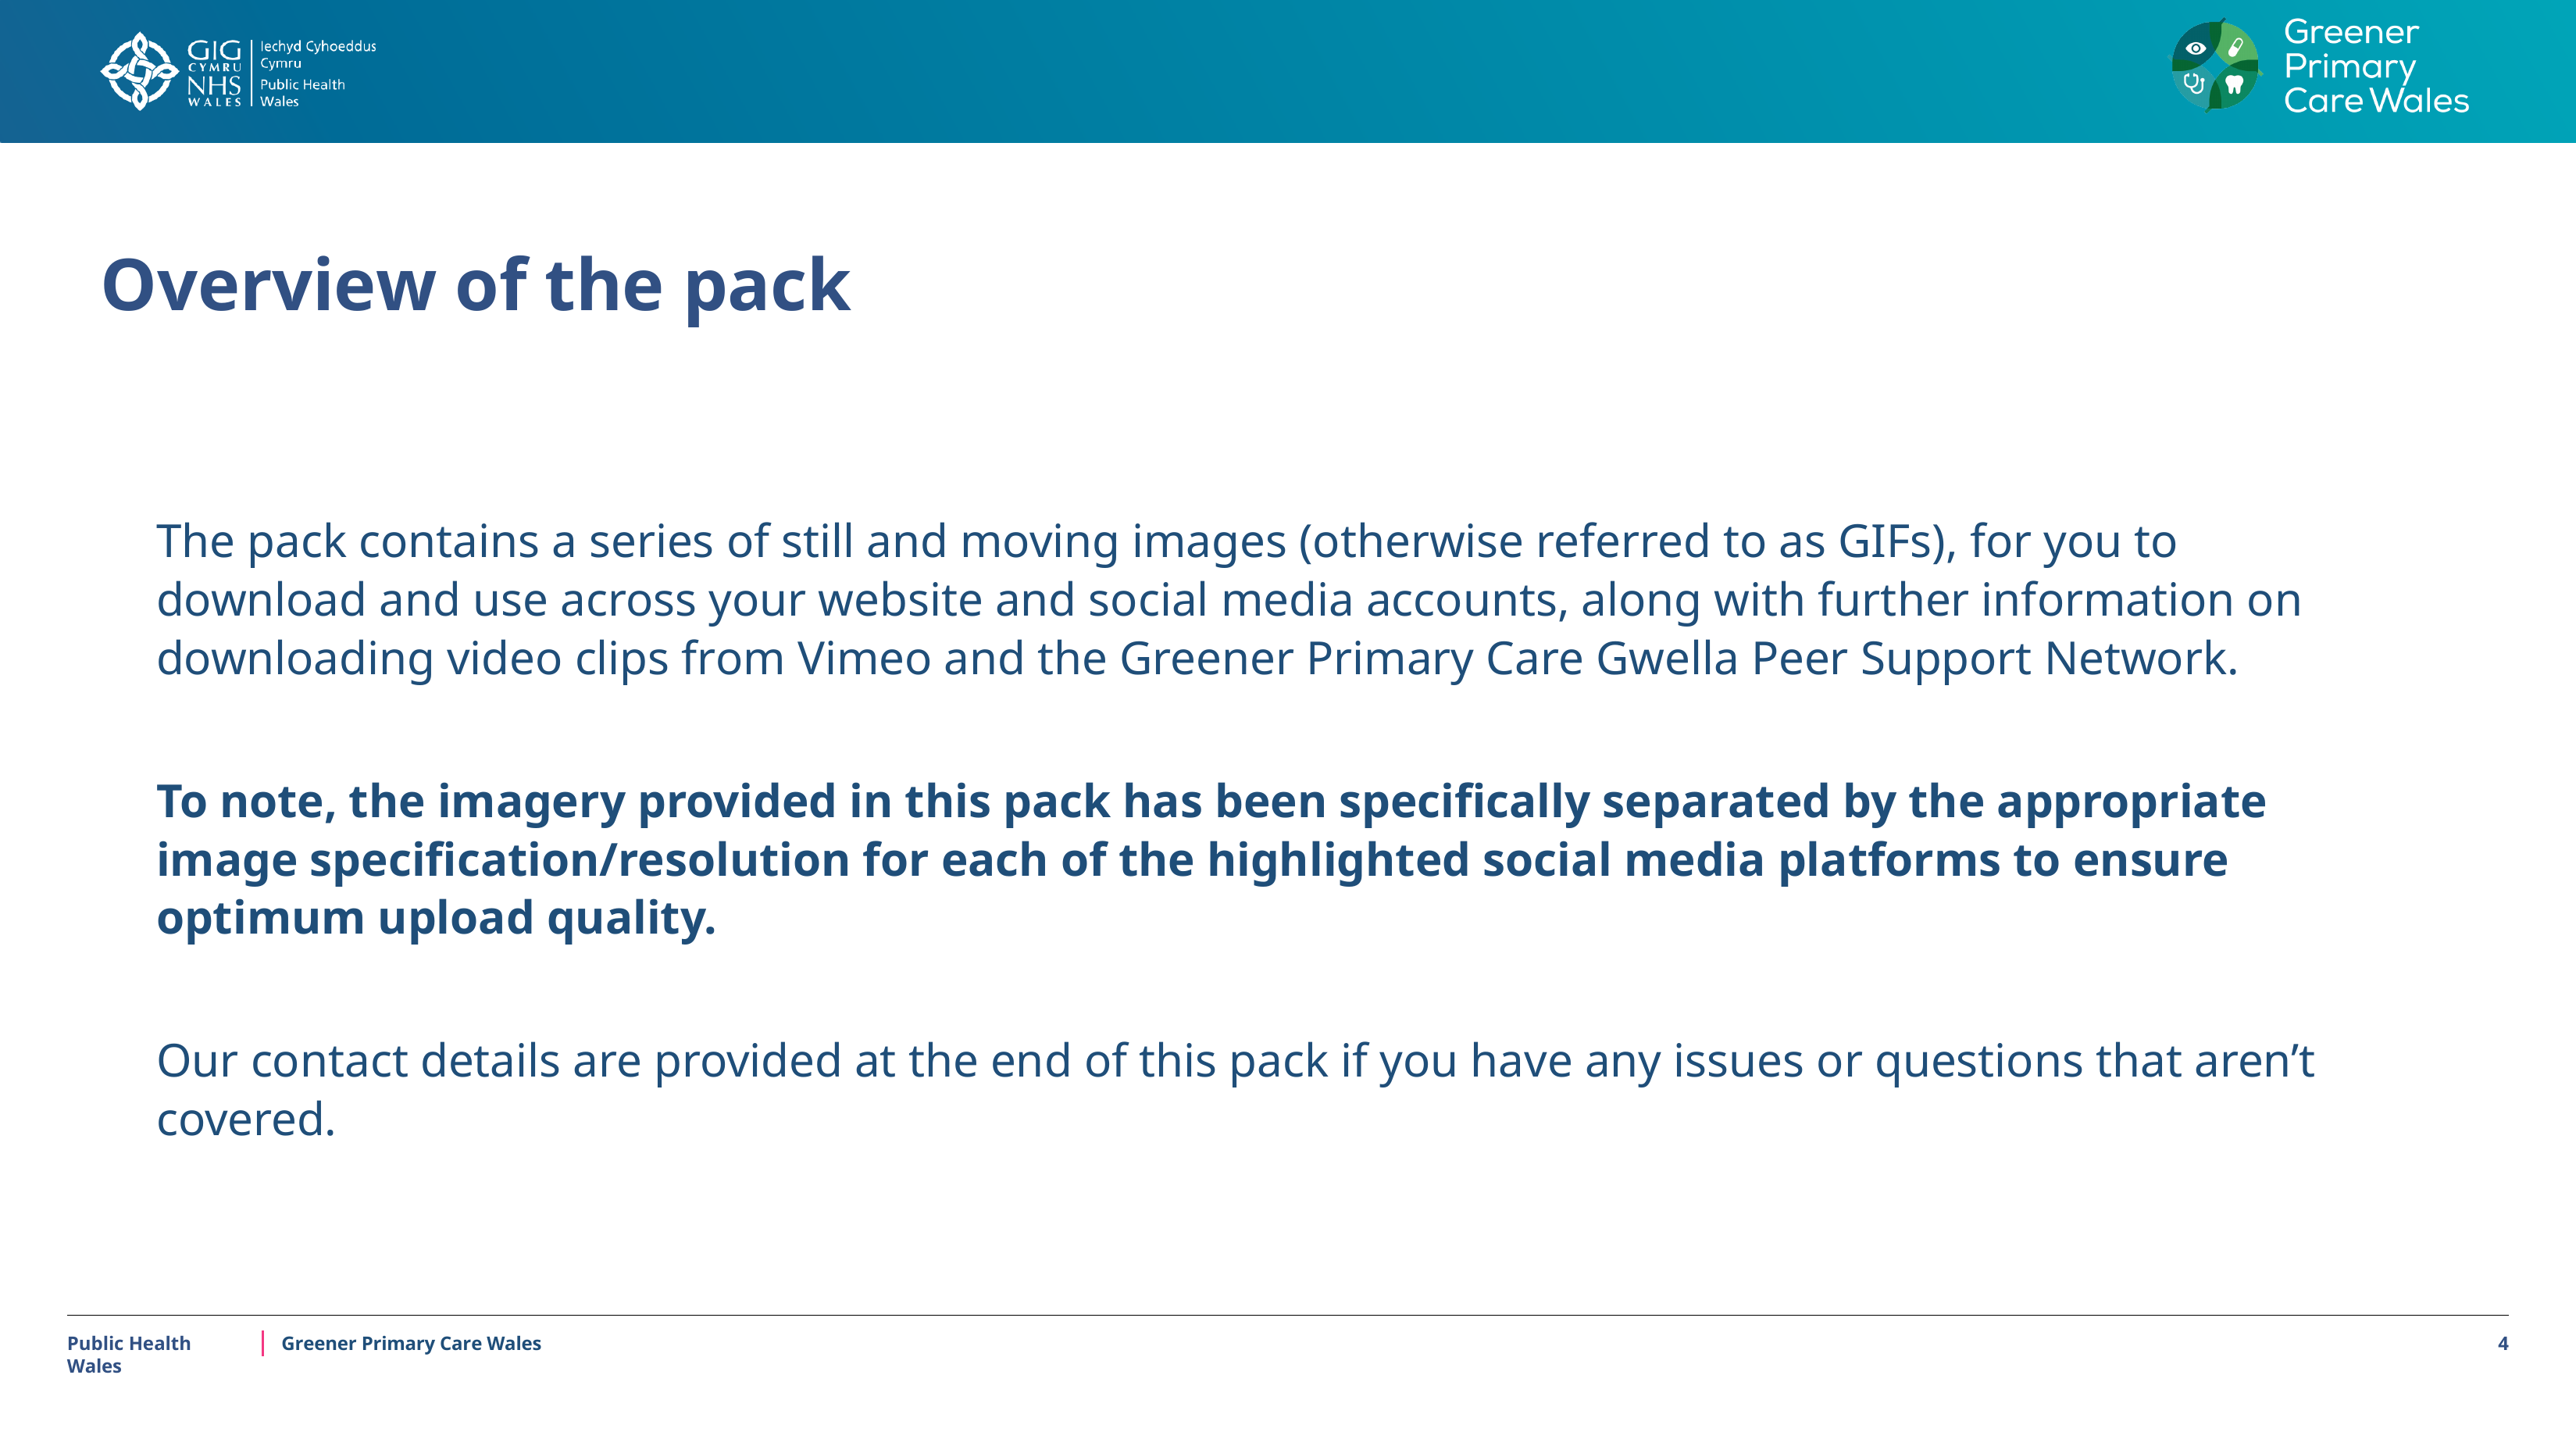

# Overview of the pack
The pack contains a series of still and moving images (otherwise referred to as GIFs), for you to download and use across your website and social media accounts, along with further information on downloading video clips from Vimeo and the Greener Primary Care Gwella Peer Support Network.
To note, the imagery provided in this pack has been specifically separated by the appropriate image specification/resolution for each of the highlighted social media platforms to ensure optimum upload quality.
Our contact details are provided at the end of this pack if you have any issues or questions that aren’t covered.
Public Health Wales
Greener Primary Care Wales